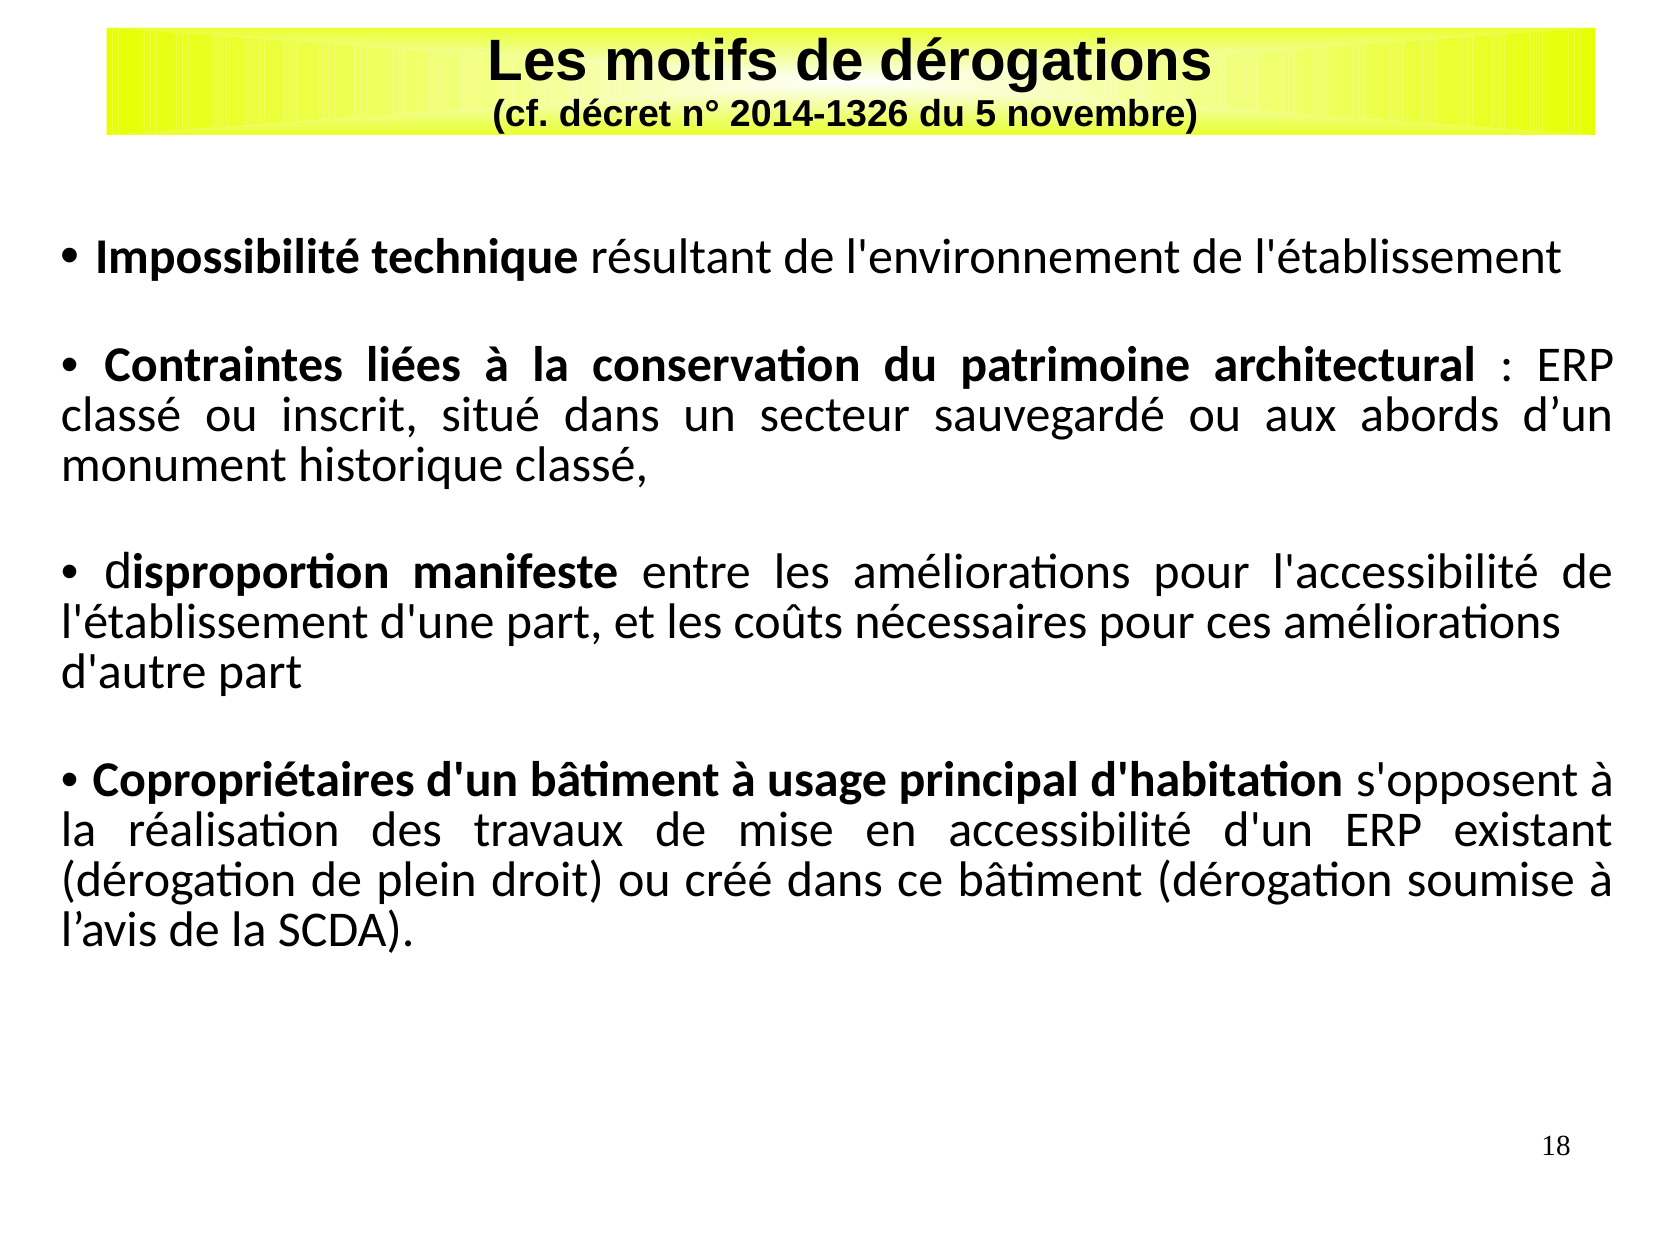

# Les motifs de dérogations (cf. décret n° 2014-1326 du 5 novembre)
• Impossibilité technique résultant de l'environnement de l'établissement
• Contraintes liées à la conservation du patrimoine architectural : ERP classé ou inscrit, situé dans un secteur sauvegardé ou aux abords d’un monument historique classé,
• disproportion manifeste entre les améliorations pour l'accessibilité de l'établissement d'une part, et les coûts nécessaires pour ces améliorations
d'autre part
• Copropriétaires d'un bâtiment à usage principal d'habitation s'opposent à la réalisation des travaux de mise en accessibilité d'un ERP existant (dérogation de plein droit) ou créé dans ce bâtiment (dérogation soumise à l’avis de la SCDA).
18